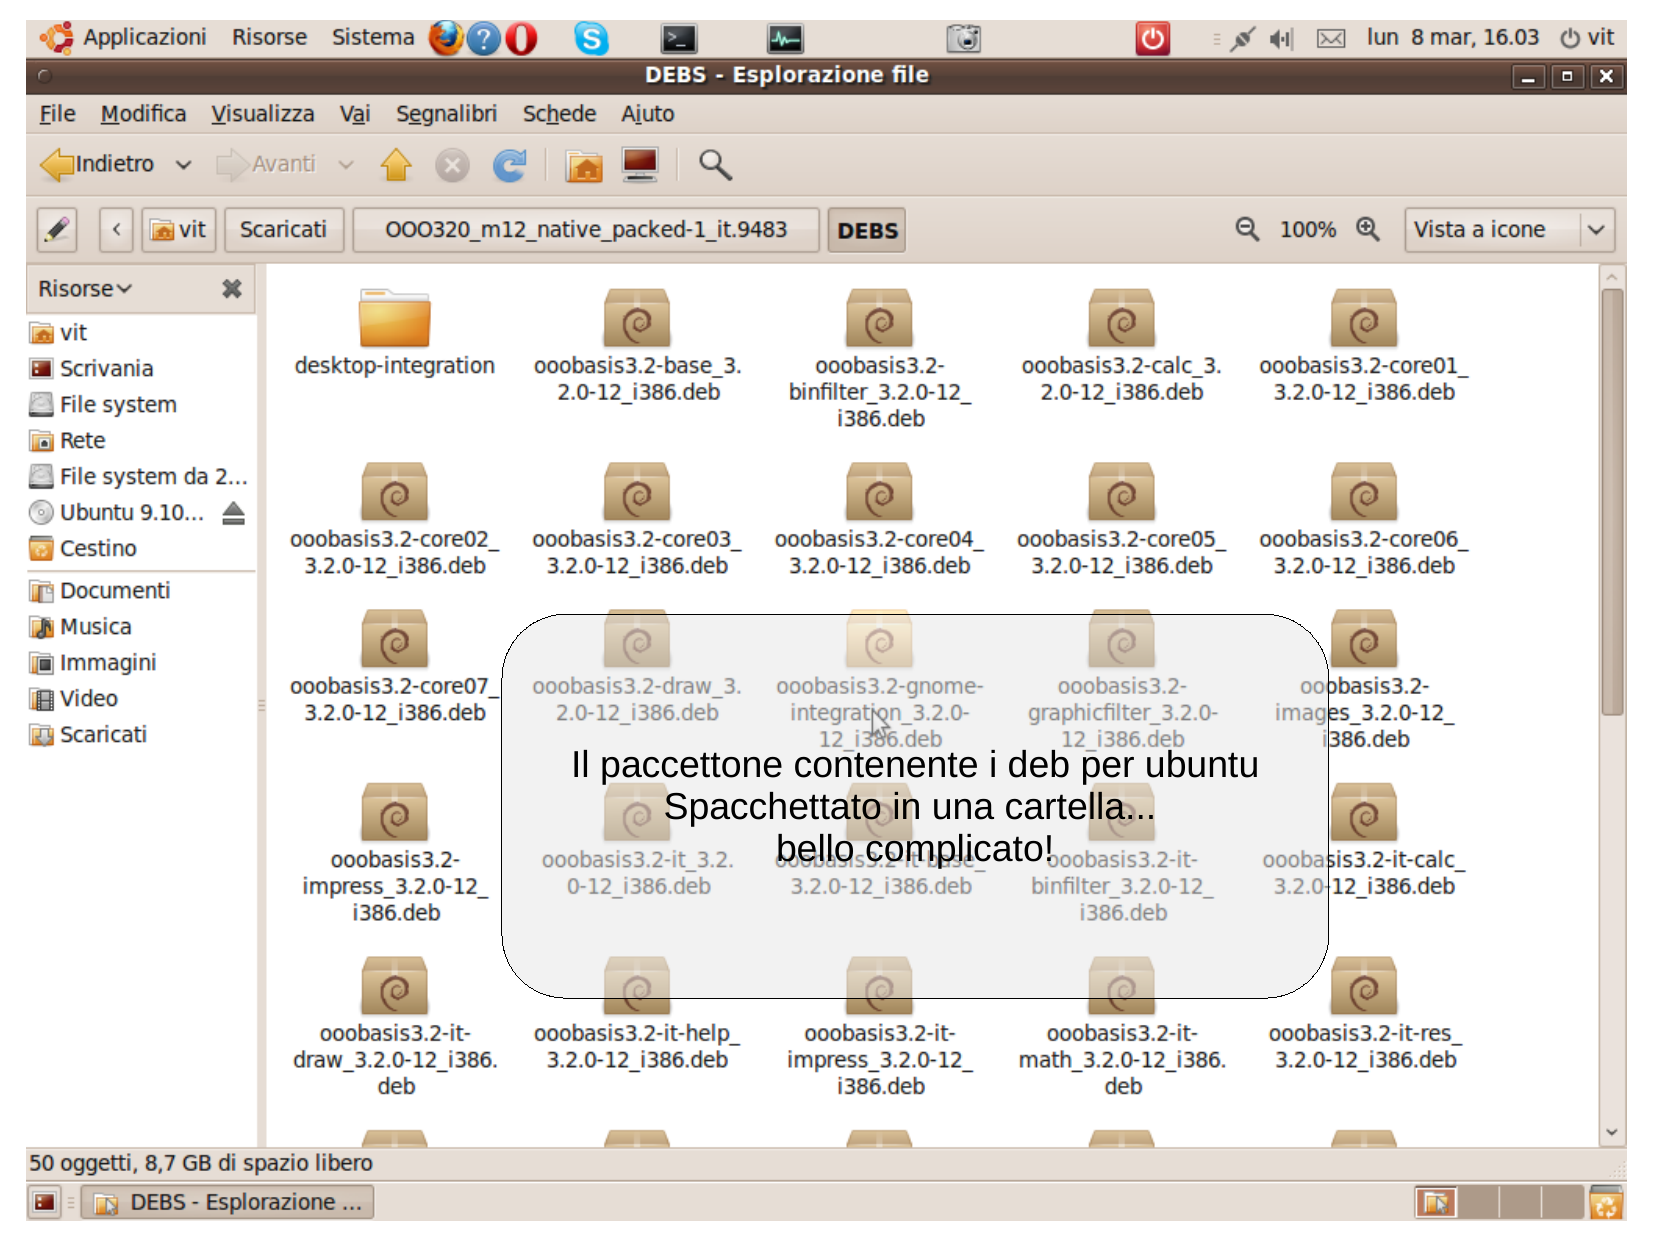

Il paccettone contenente i deb per ubuntu
Spacchettato in una cartella...
bello complicato!